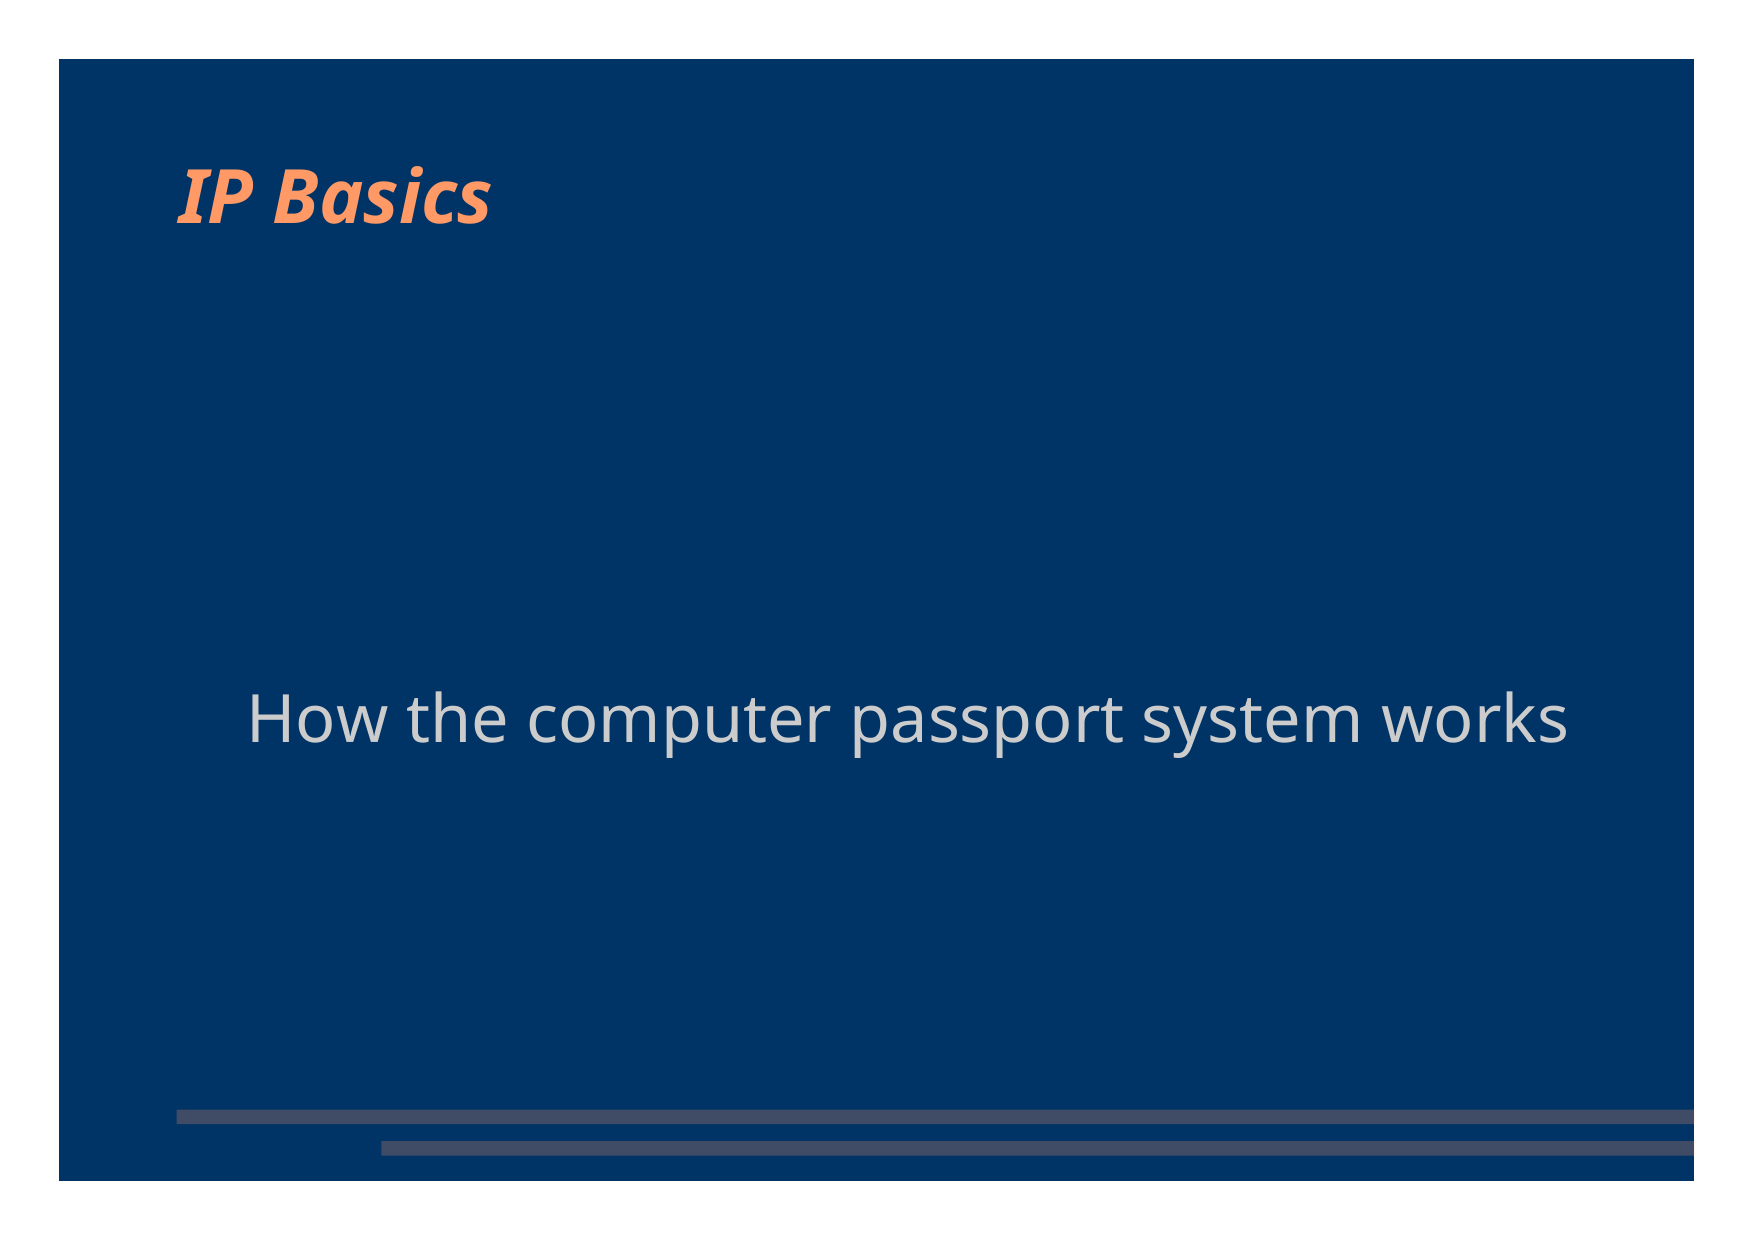

IP Basics
# How the computer passport system works